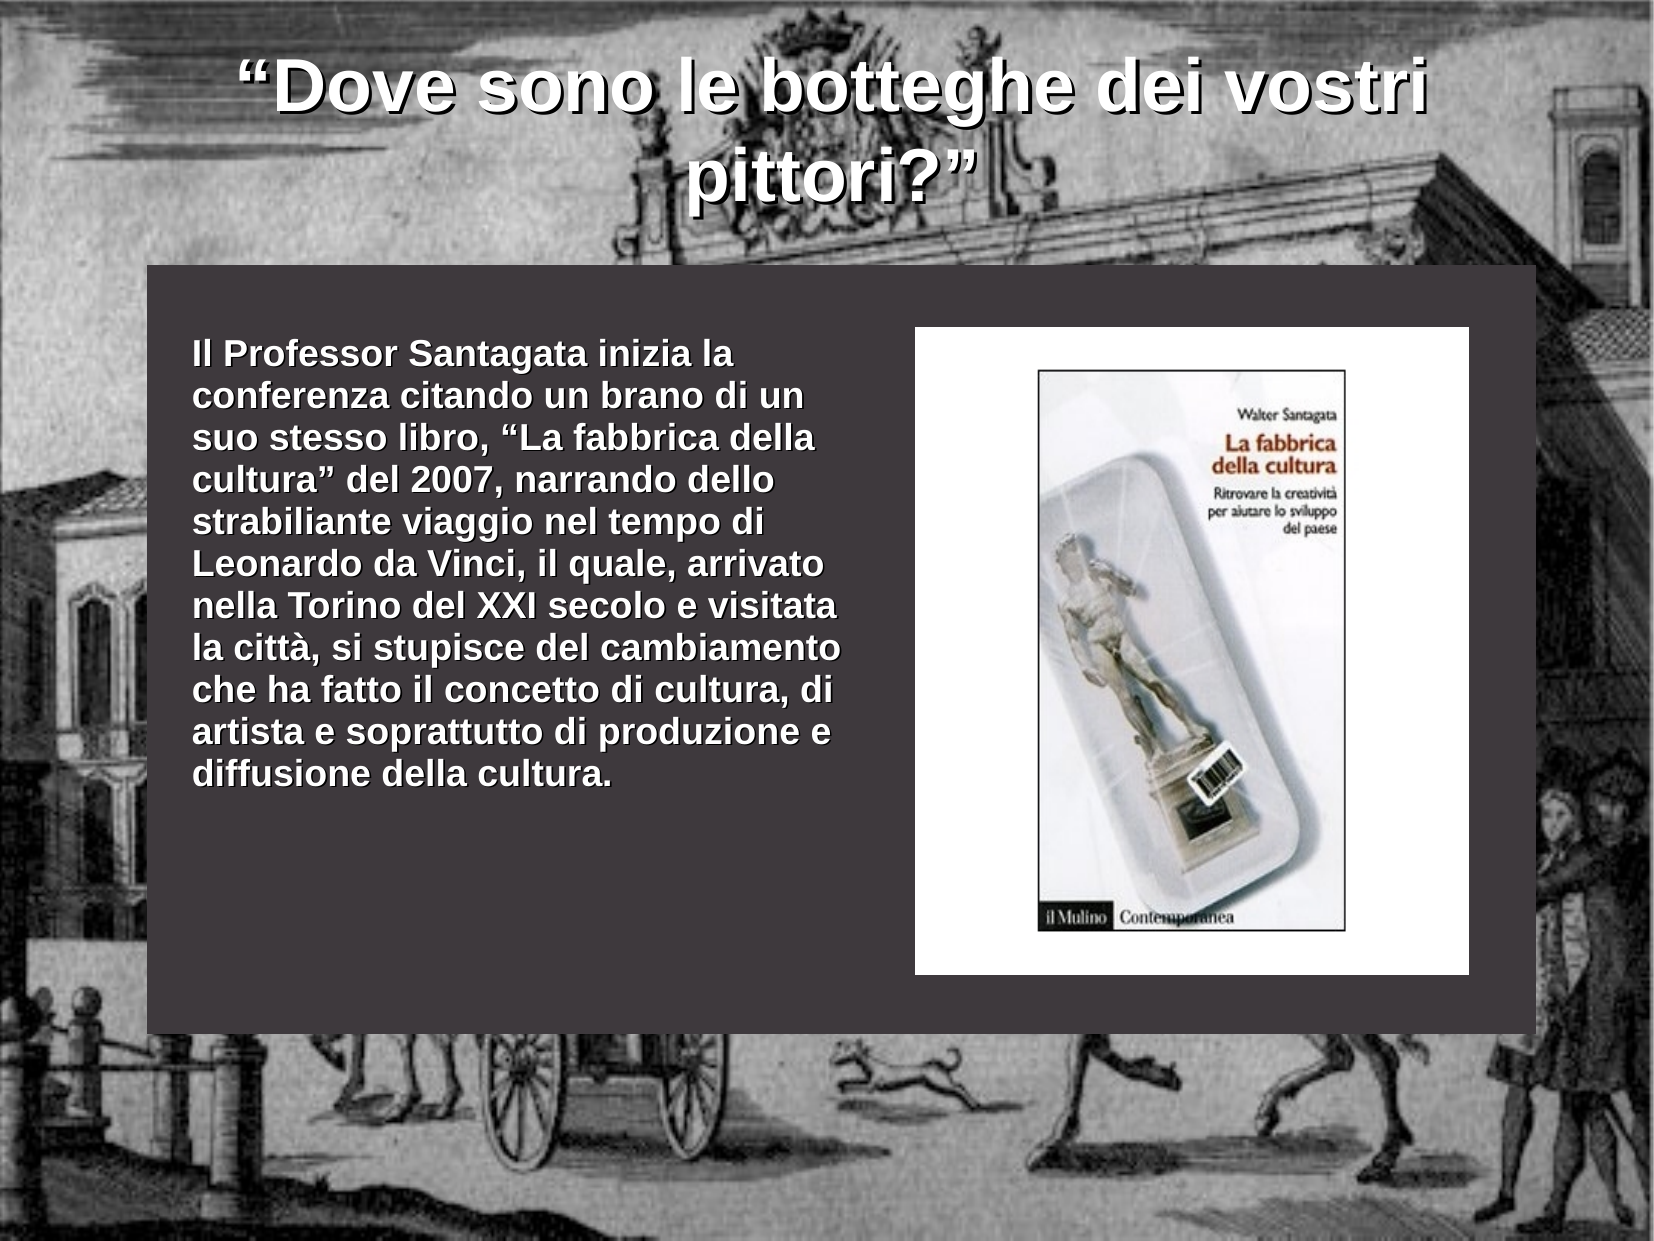

# “Dove sono le botteghe dei vostri pittori?”
Il Professor Santagata inizia la conferenza citando un brano di un suo stesso libro, “La fabbrica della cultura” del 2007, narrando dello strabiliante viaggio nel tempo di Leonardo da Vinci, il quale, arrivato nella Torino del XXI secolo e visitata la città, si stupisce del cambiamento che ha fatto il concetto di cultura, di artista e soprattutto di produzione e diffusione della cultura.